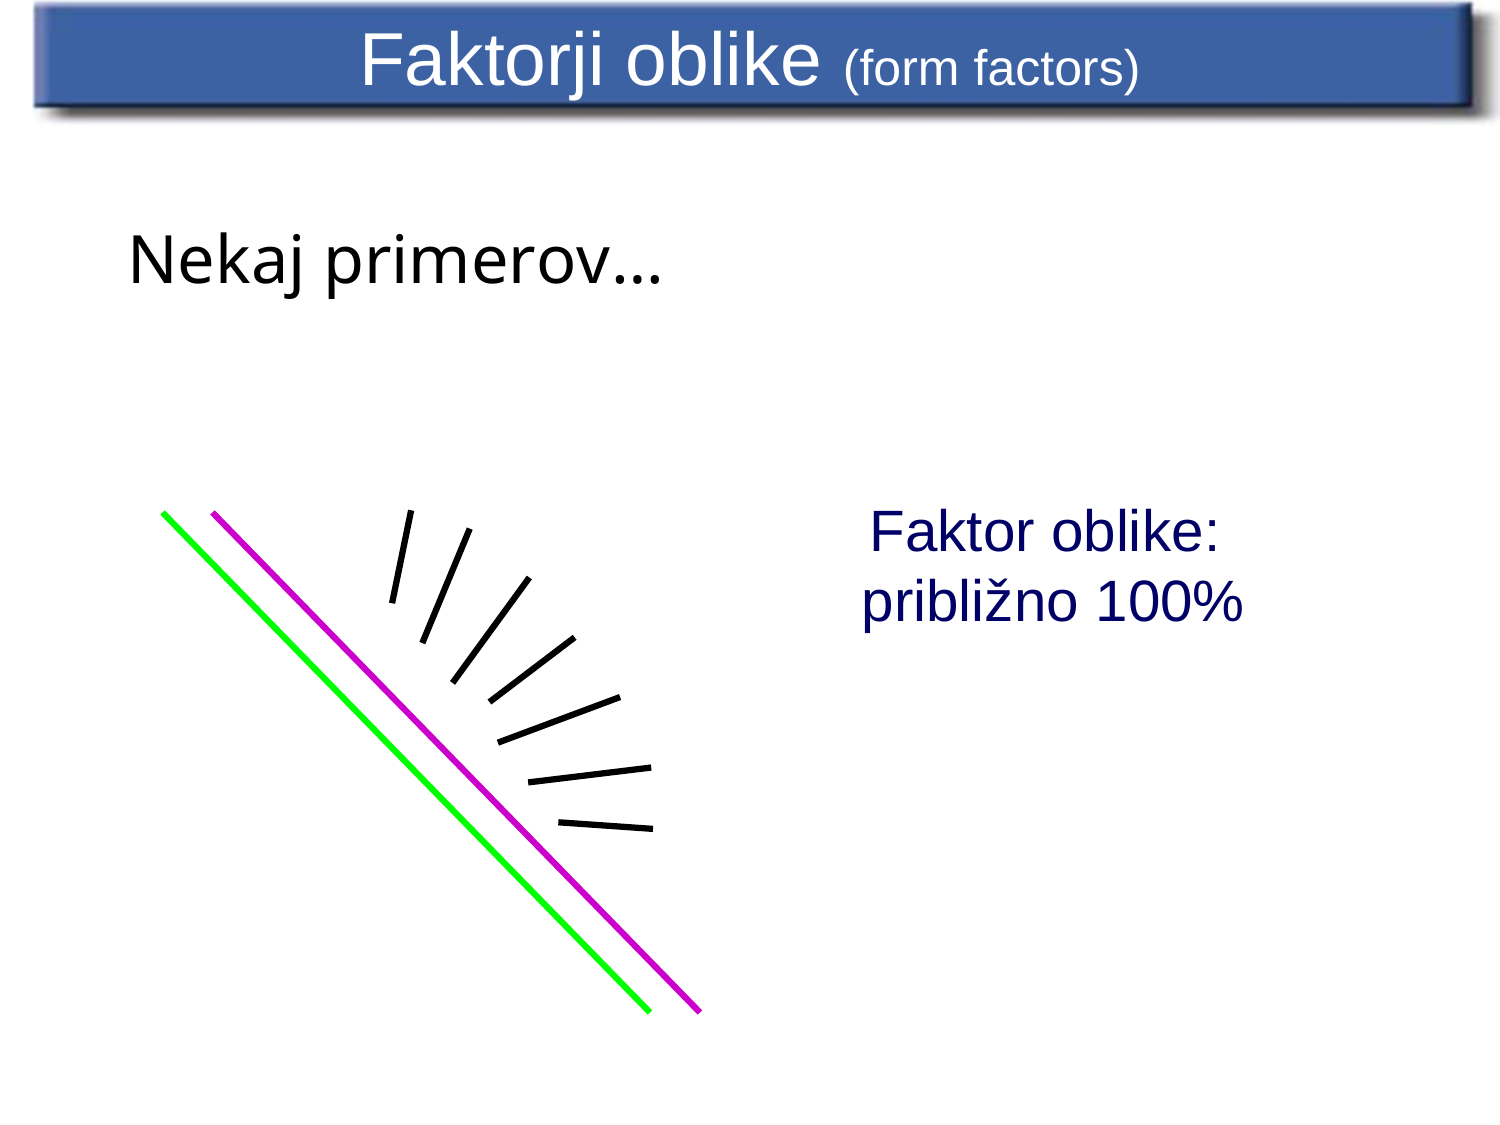

# Faktorji oblike (form factors)
Nekaj primerov…
Faktor oblike:
približno 100%